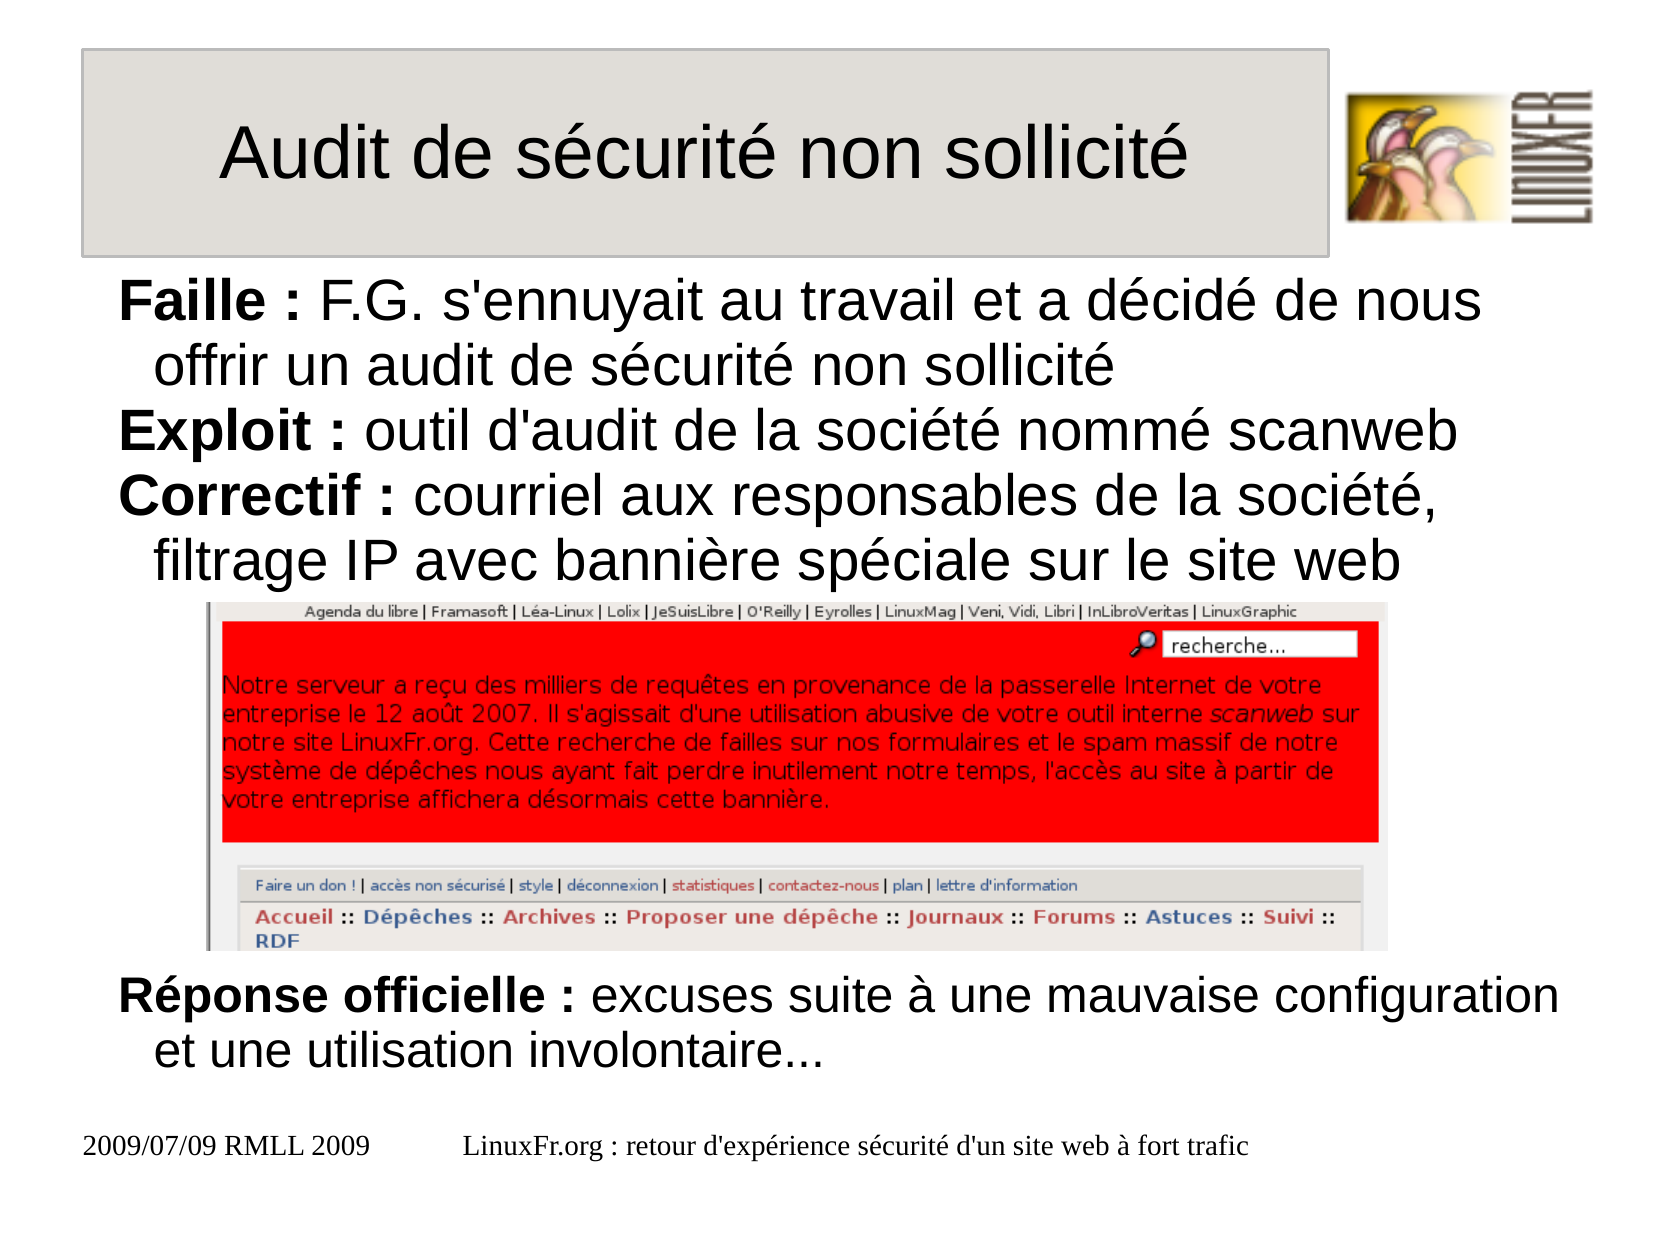

# Audit de sécurité non sollicité
Faille : F.G. s'ennuyait au travail et a décidé de nous offrir un audit de sécurité non sollicité
Exploit : outil d'audit de la société nommé scanweb
Correctif : courriel aux responsables de la société, filtrage IP avec bannière spéciale sur le site web
Réponse officielle : excuses suite à une mauvaise configuration et une utilisation involontaire...